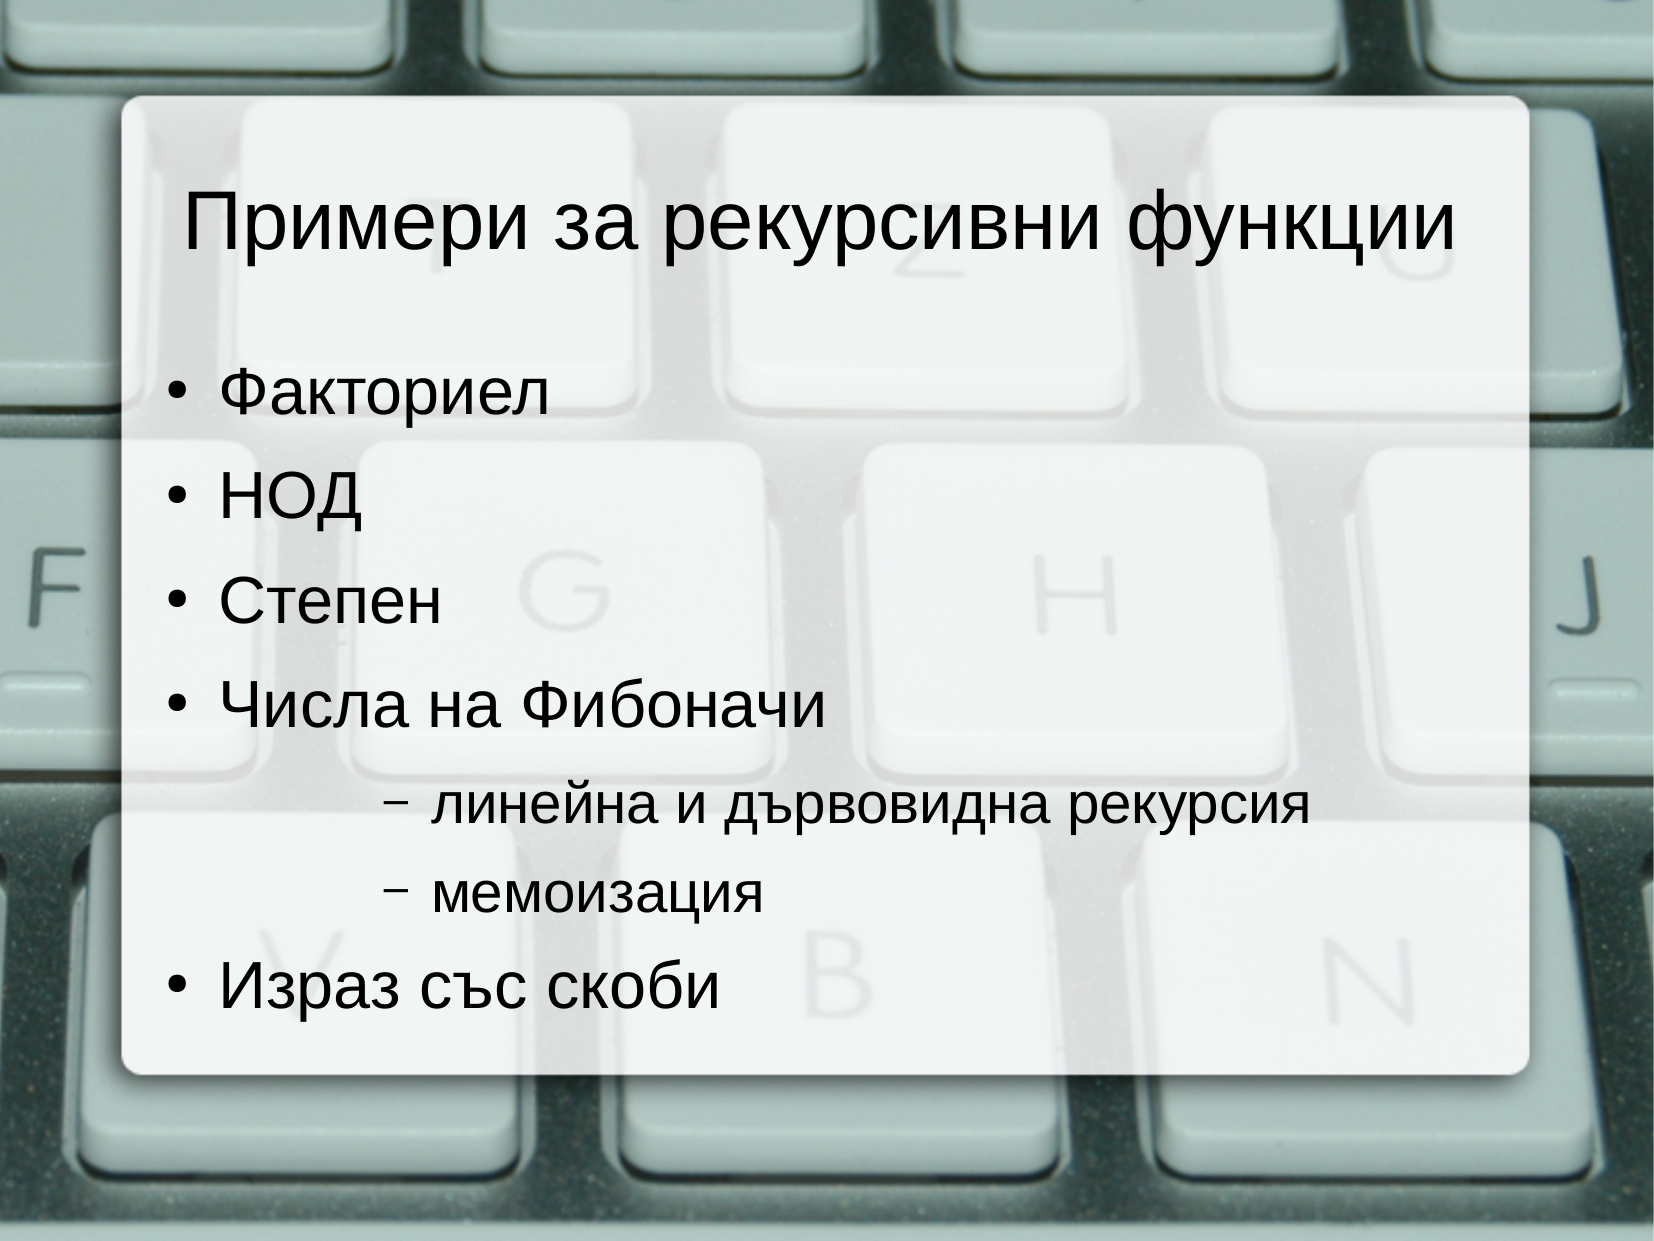

# Примери за рекурсивни функции
Факториел
НОД
Степен
Числа на Фибоначи
линейна и дървовидна рекурсия
мемоизация
Израз със скоби